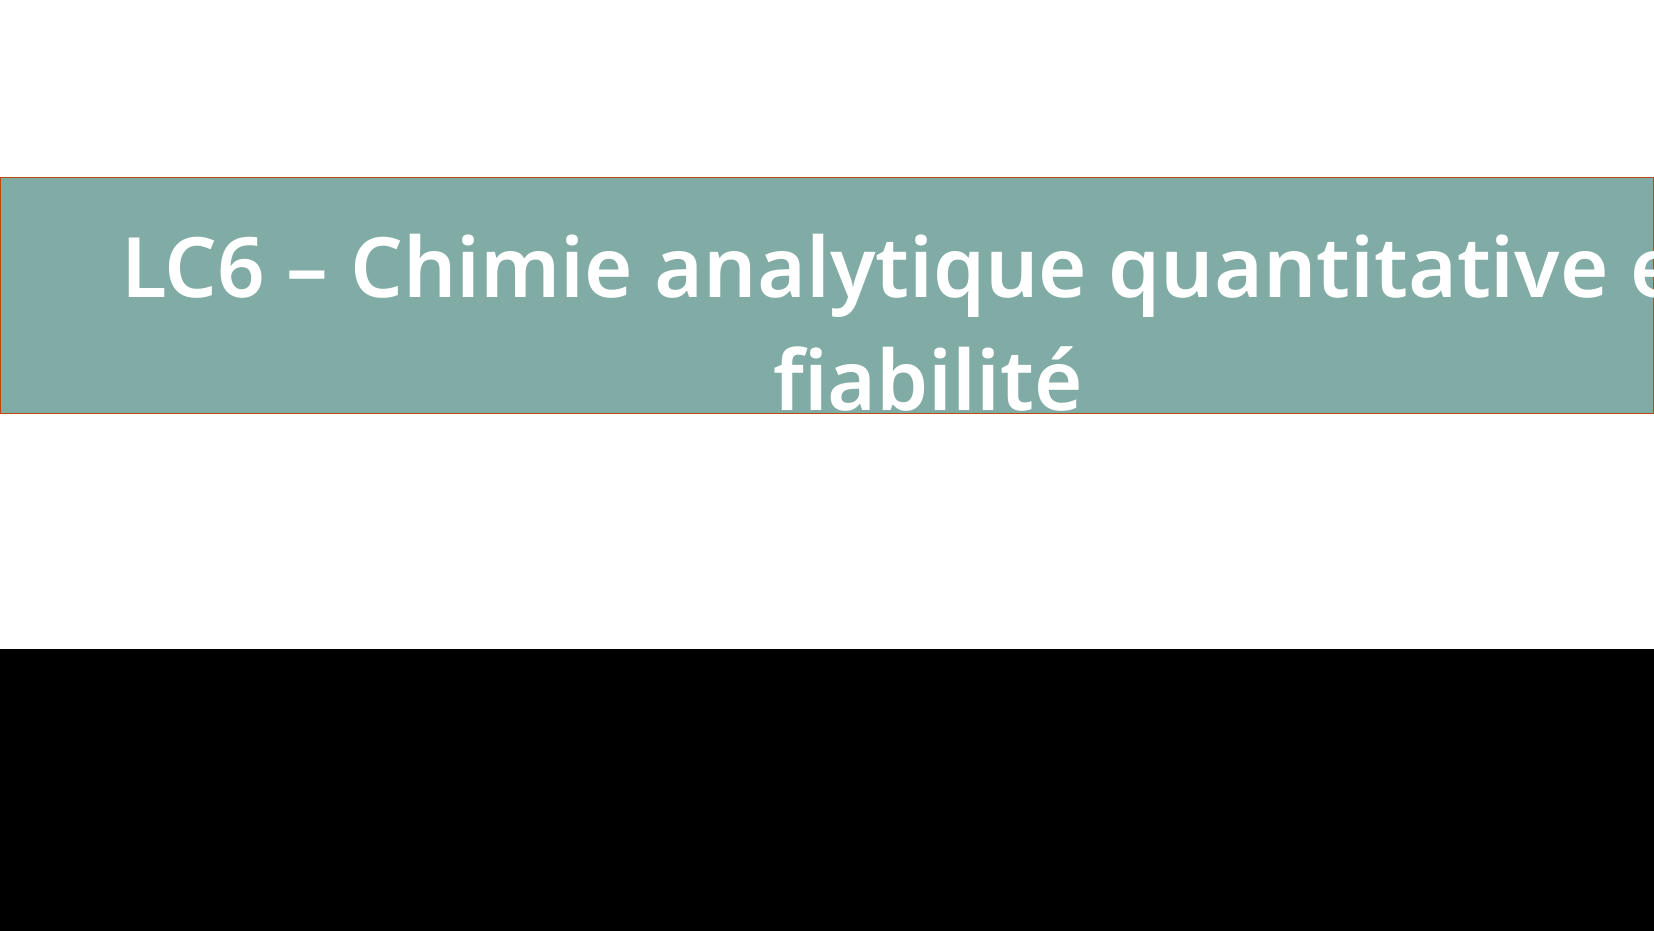

LC6 – Chimie analytique quantitative et
fiabilité